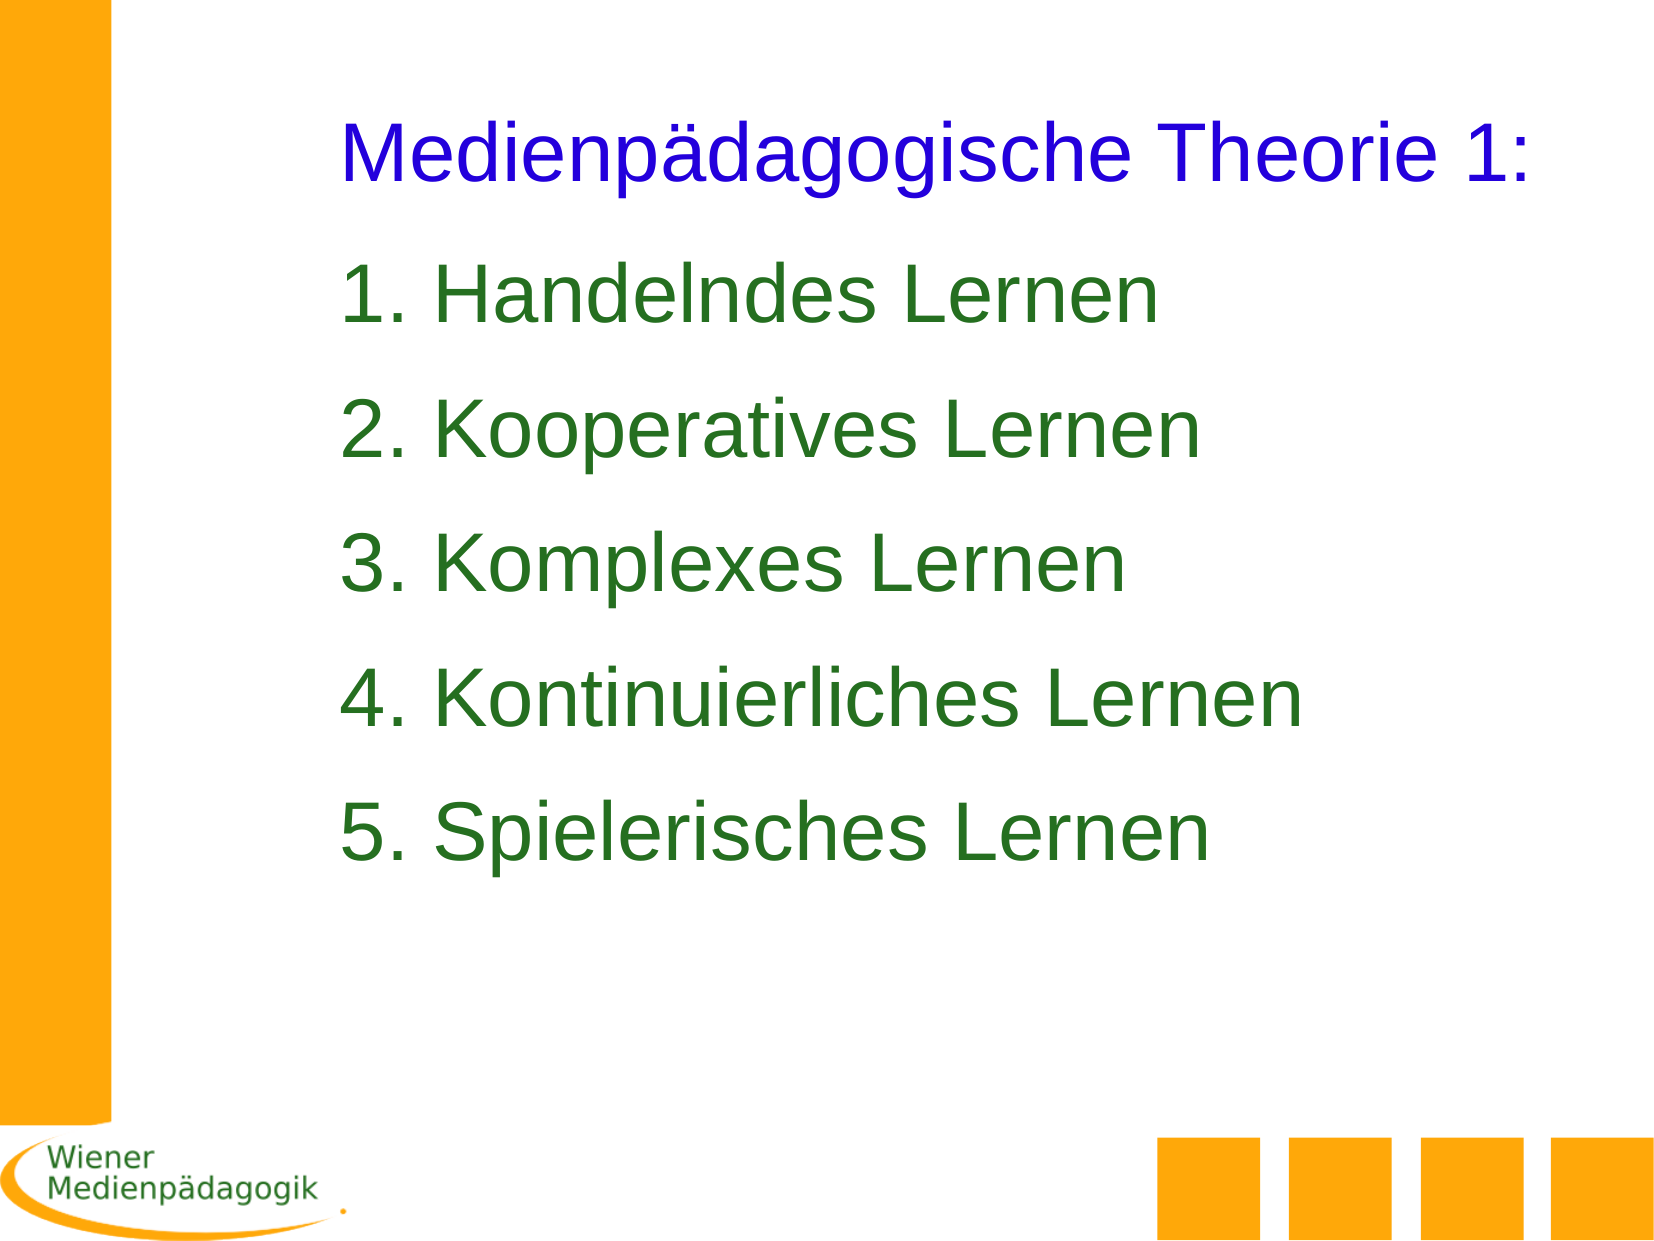

Medienpädagogische Theorie 1:
1. Handelndes Lernen
2. Kooperatives Lernen
3. Komplexes Lernen
4. Kontinuierliches Lernen
5. Spielerisches Lernen